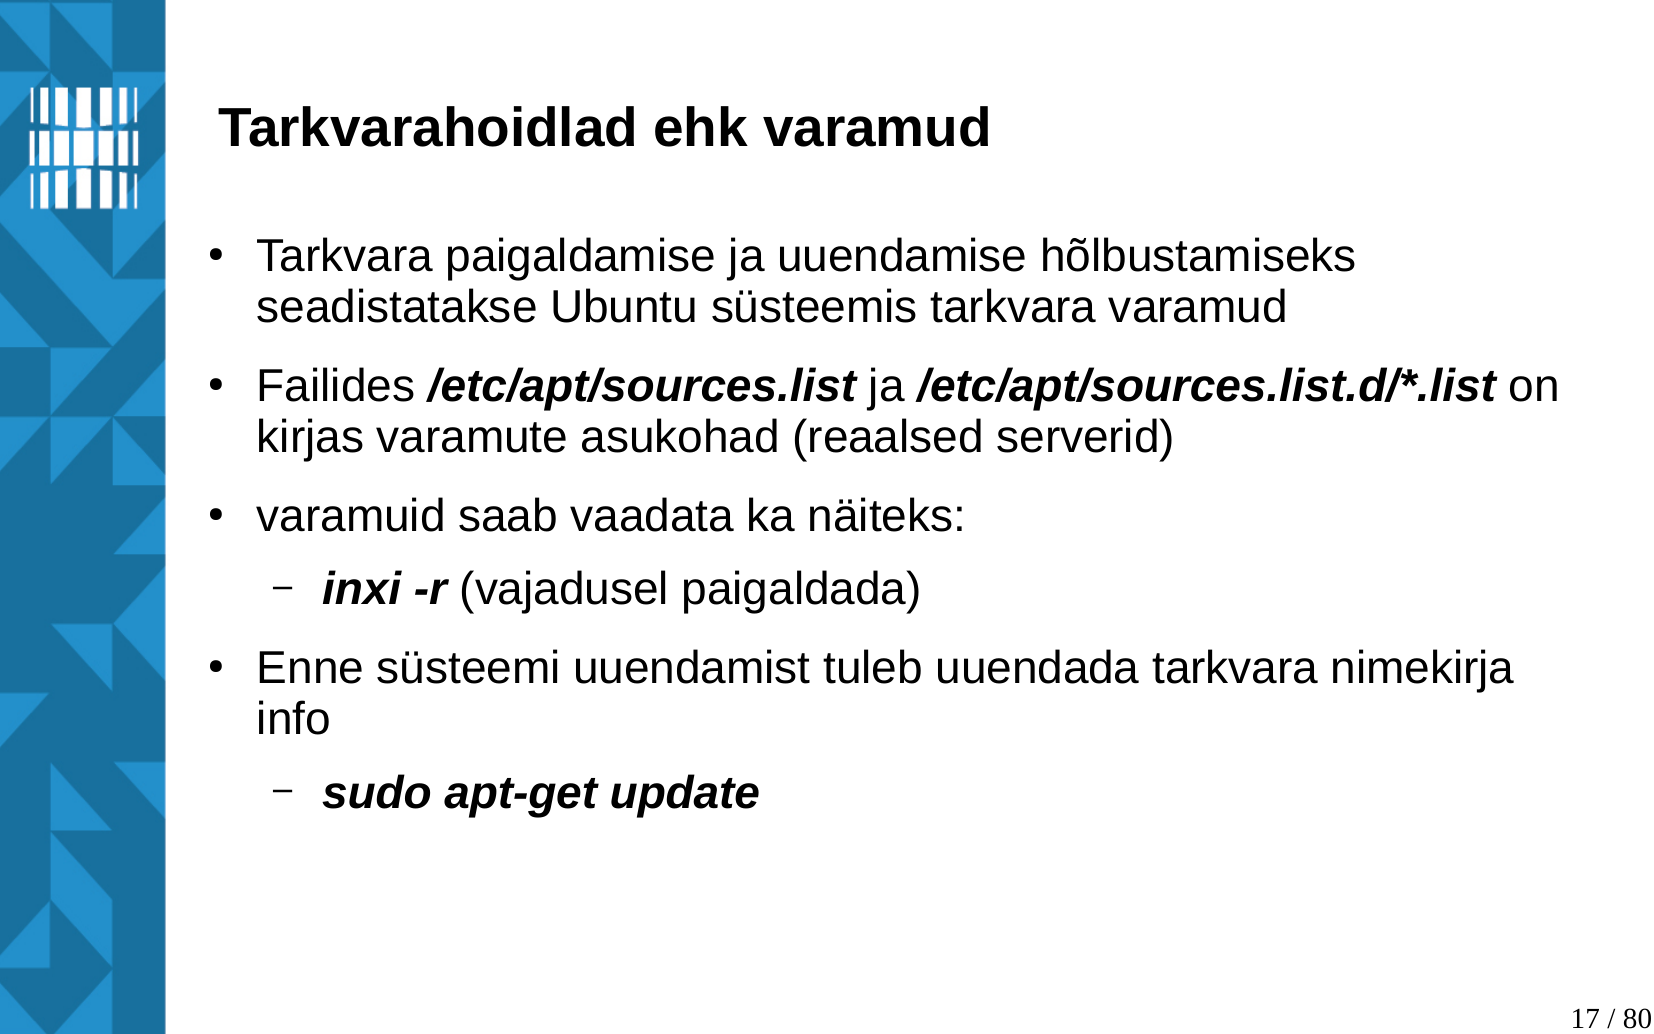

# Tarkvarahoidlad ehk varamud
Tarkvara paigaldamise ja uuendamise hõlbustamiseks seadistatakse Ubuntu süsteemis tarkvara varamud
Failides /etc/apt/sources.list ja /etc/apt/sources.list.d/*.list on kirjas varamute asukohad (reaalsed serverid)
varamuid saab vaadata ka näiteks:
inxi -r (vajadusel paigaldada)
Enne süsteemi uuendamist tuleb uuendada tarkvara nimekirja info
sudo apt-get update
17